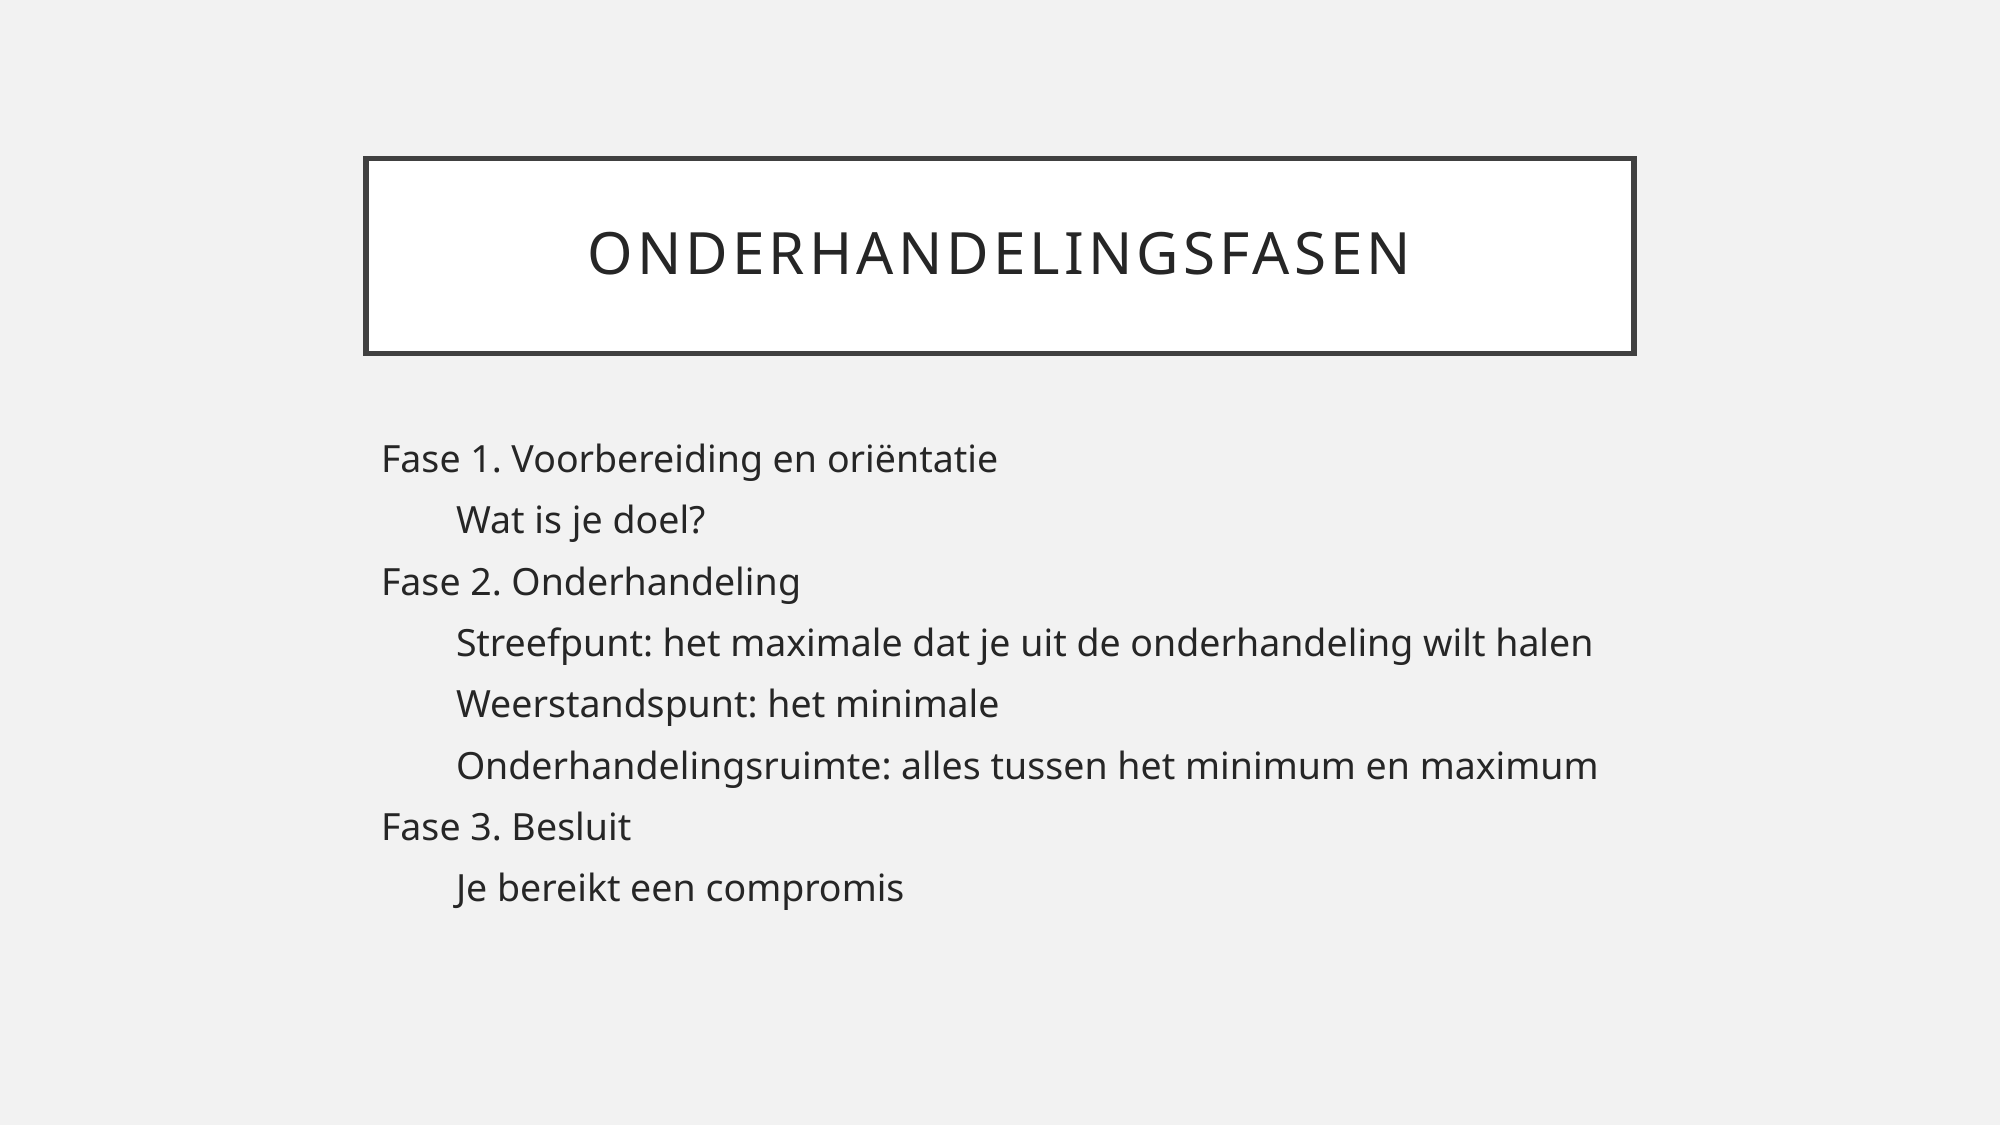

# Onderhandelingsfasen
Fase 1. Voorbereiding en oriëntatie
	Wat is je doel?
Fase 2. Onderhandeling
	Streefpunt: het maximale dat je uit de onderhandeling wilt halen
	Weerstandspunt: het minimale
	Onderhandelingsruimte: alles tussen het minimum en maximum
Fase 3. Besluit
	Je bereikt een compromis